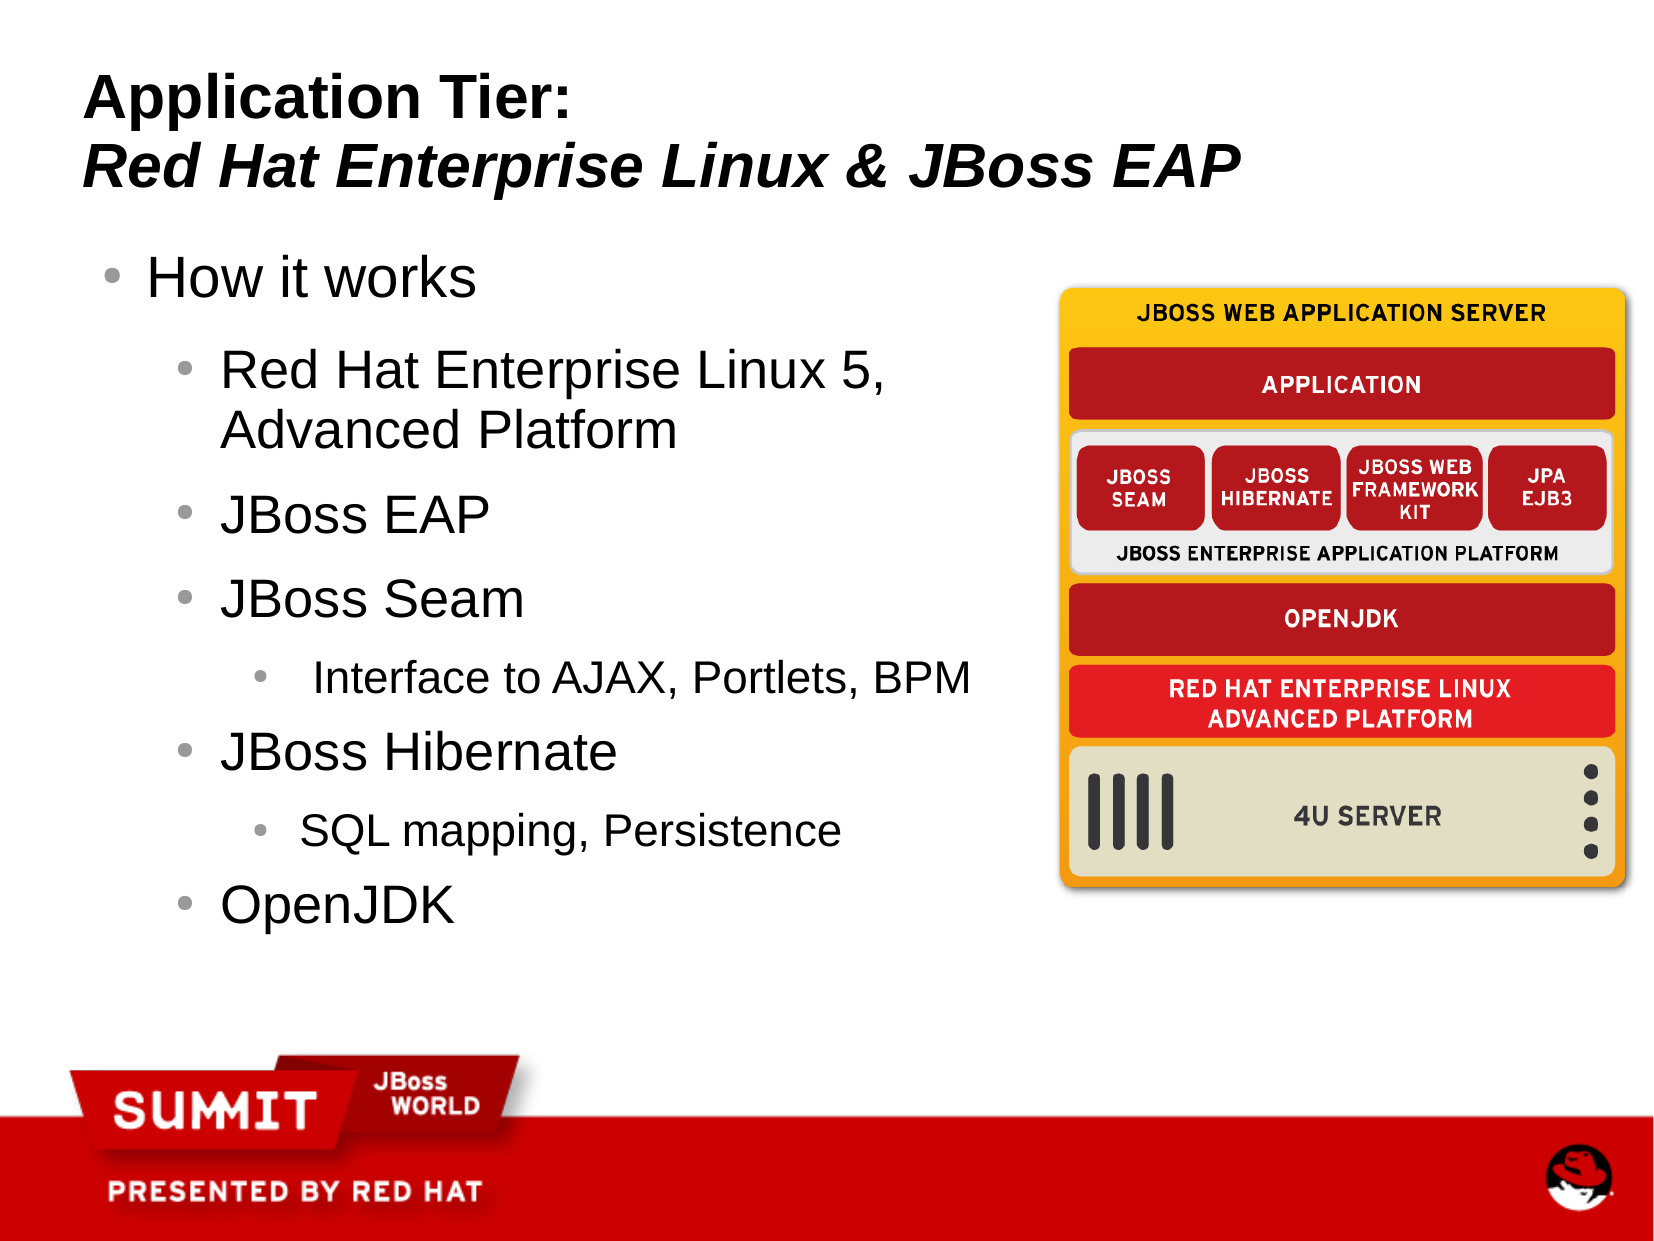

# Application Tier: Red Hat Enterprise Linux & JBoss EAP
How it works
Red Hat Enterprise Linux 5, Advanced Platform
JBoss EAP
JBoss Seam
 Interface to AJAX, Portlets, BPM
JBoss Hibernate
SQL mapping, Persistence
OpenJDK